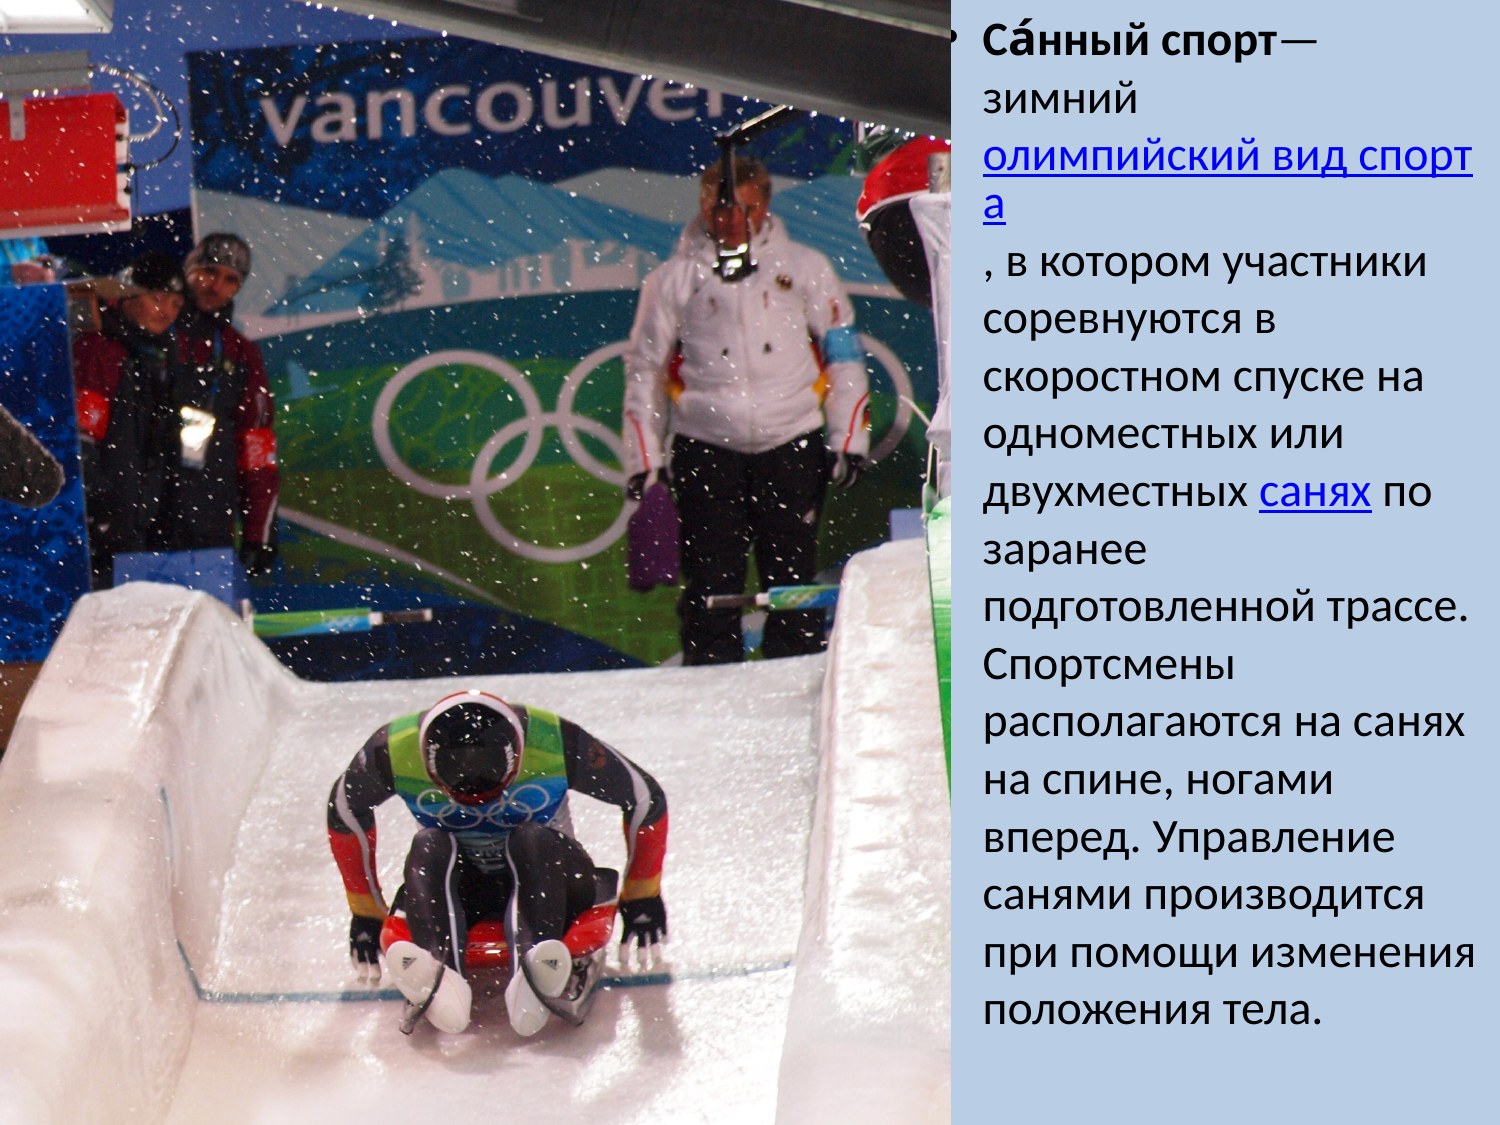

# Са́нный спорт— зимний олимпийский вид спорта, в котором участники соревнуются в скоростном спуске на одноместных или двухместных санях по заранее подготовленной трассе. Спортсмены располагаются на санях на спине, ногами вперед. Управление санями производится при помощи изменения положения тела.